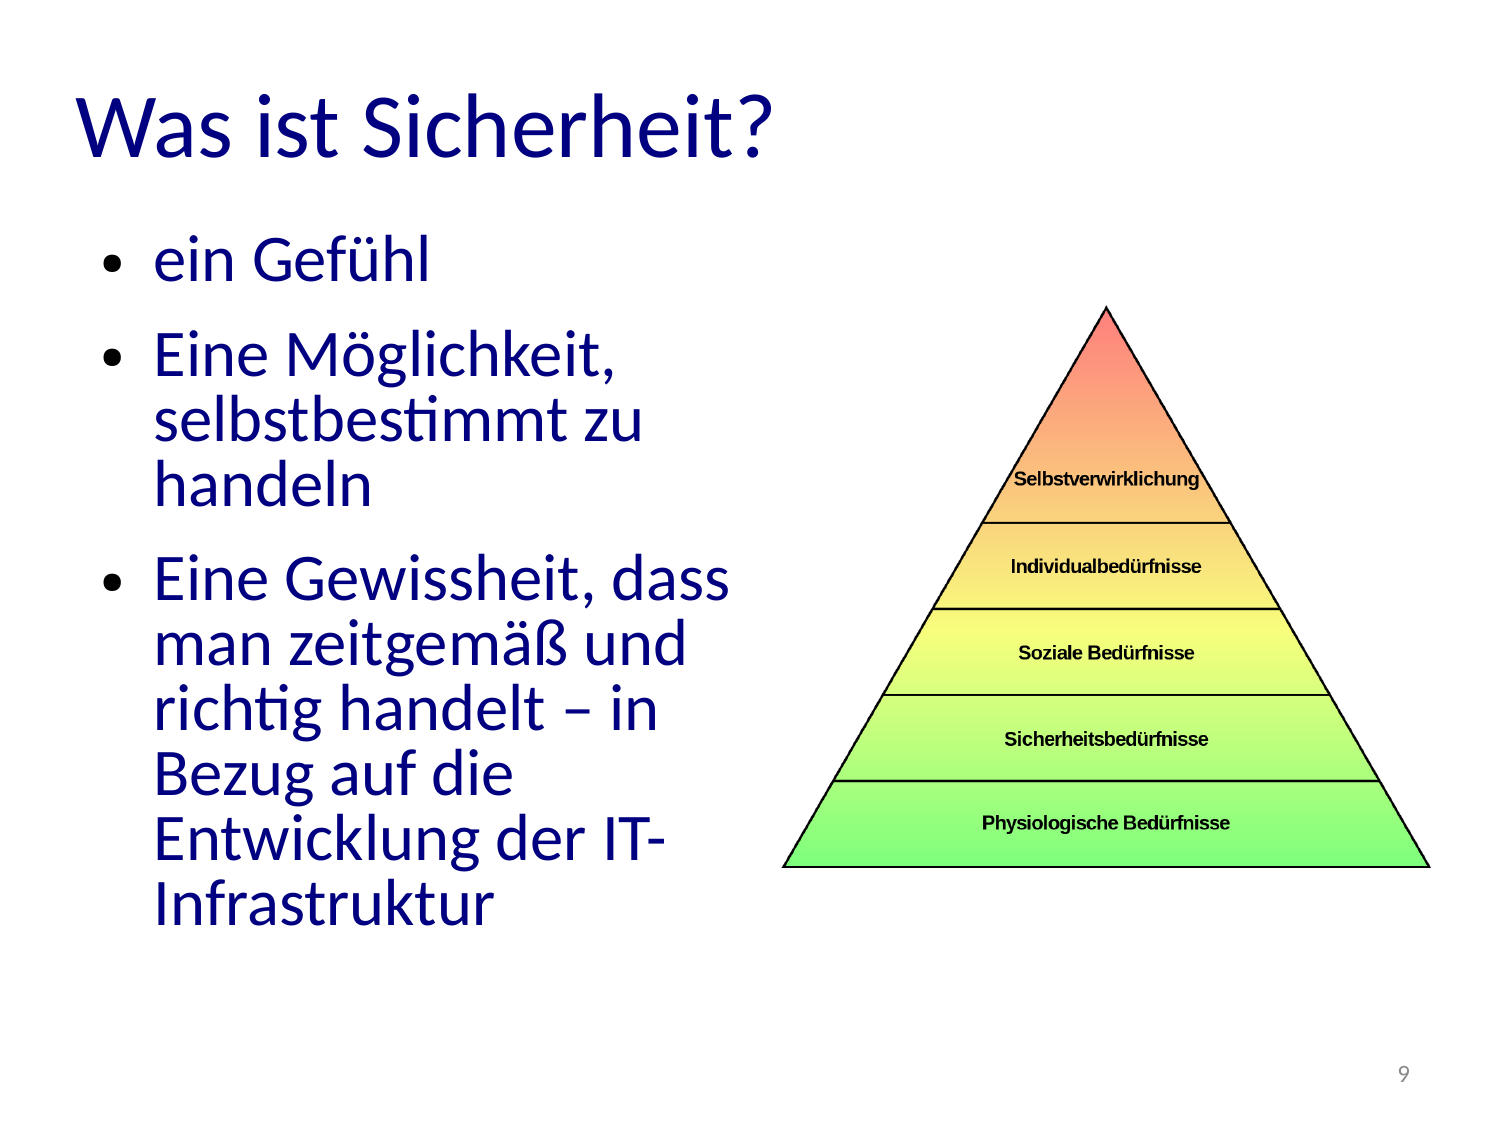

# Was ist Sicherheit?
ein Gefühl
Eine Möglichkeit, selbstbestimmt zu handeln
Eine Gewissheit, dass man zeitgemäß und richtig handelt – in Bezug auf die Entwicklung der IT-Infrastruktur
Gustav Wall
9